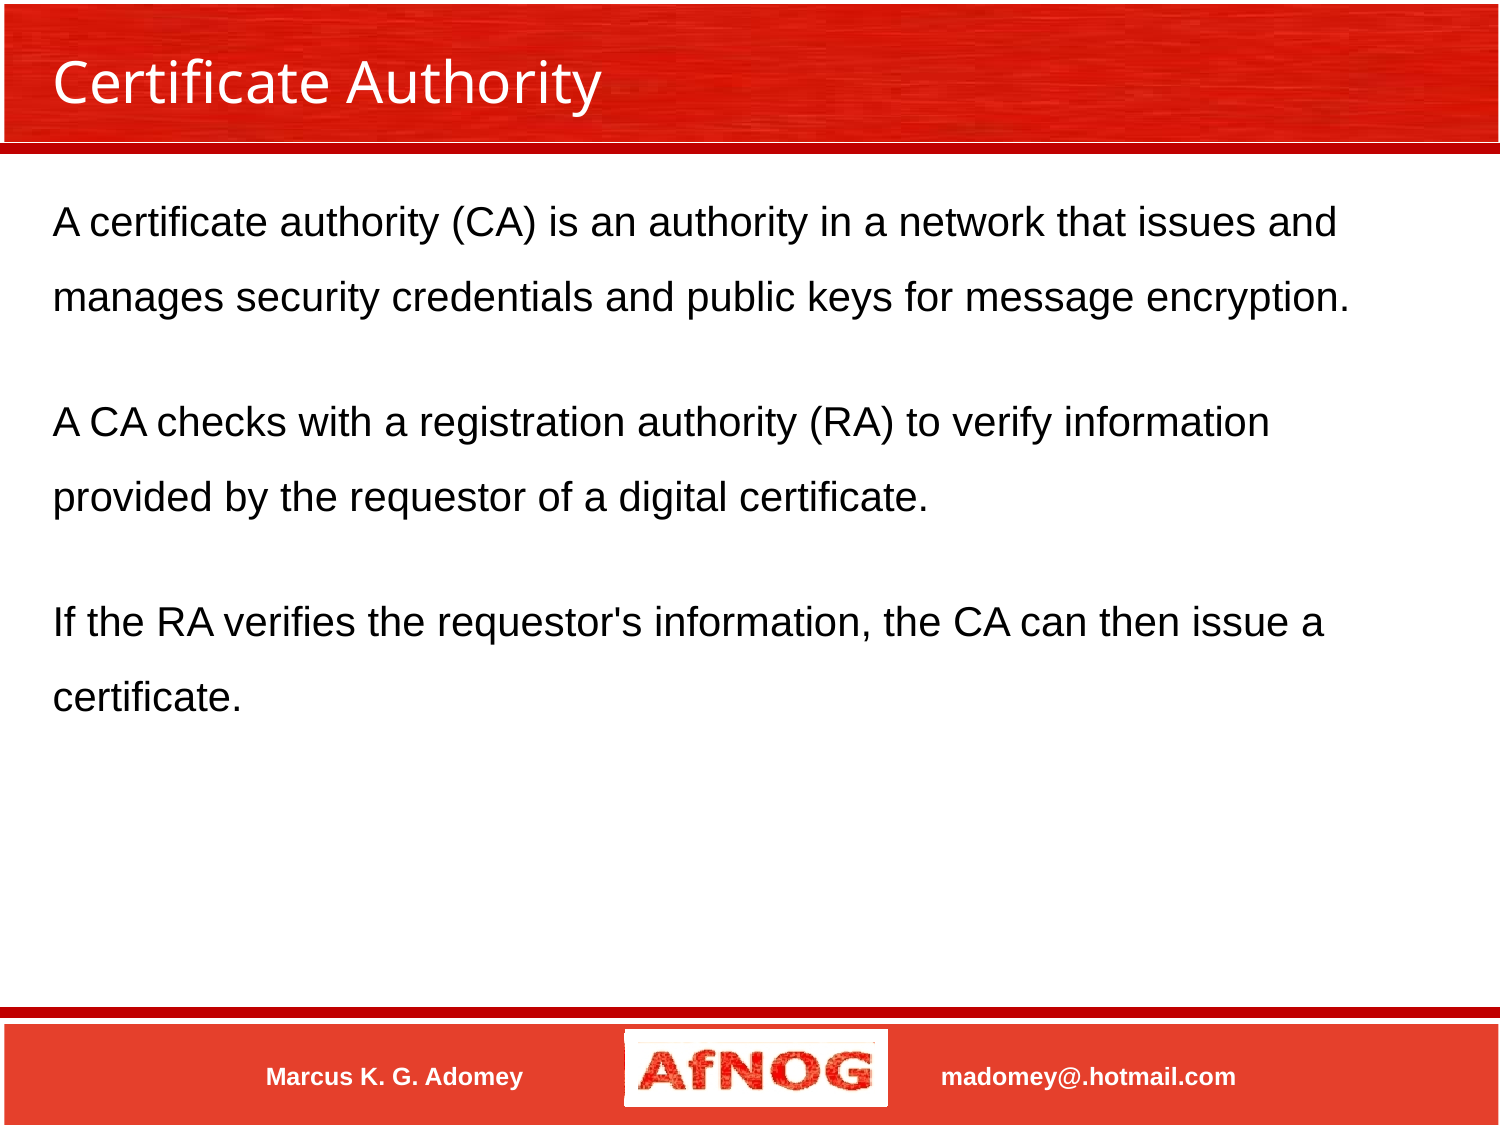

Certificate Authority
A certificate authority (CA) is an authority in a network that issues and manages security credentials and public keys for message encryption.
A CA checks with a registration authority (RA) to verify information provided by the requestor of a digital certificate.
If the RA verifies the requestor's information, the CA can then issue a certificate.